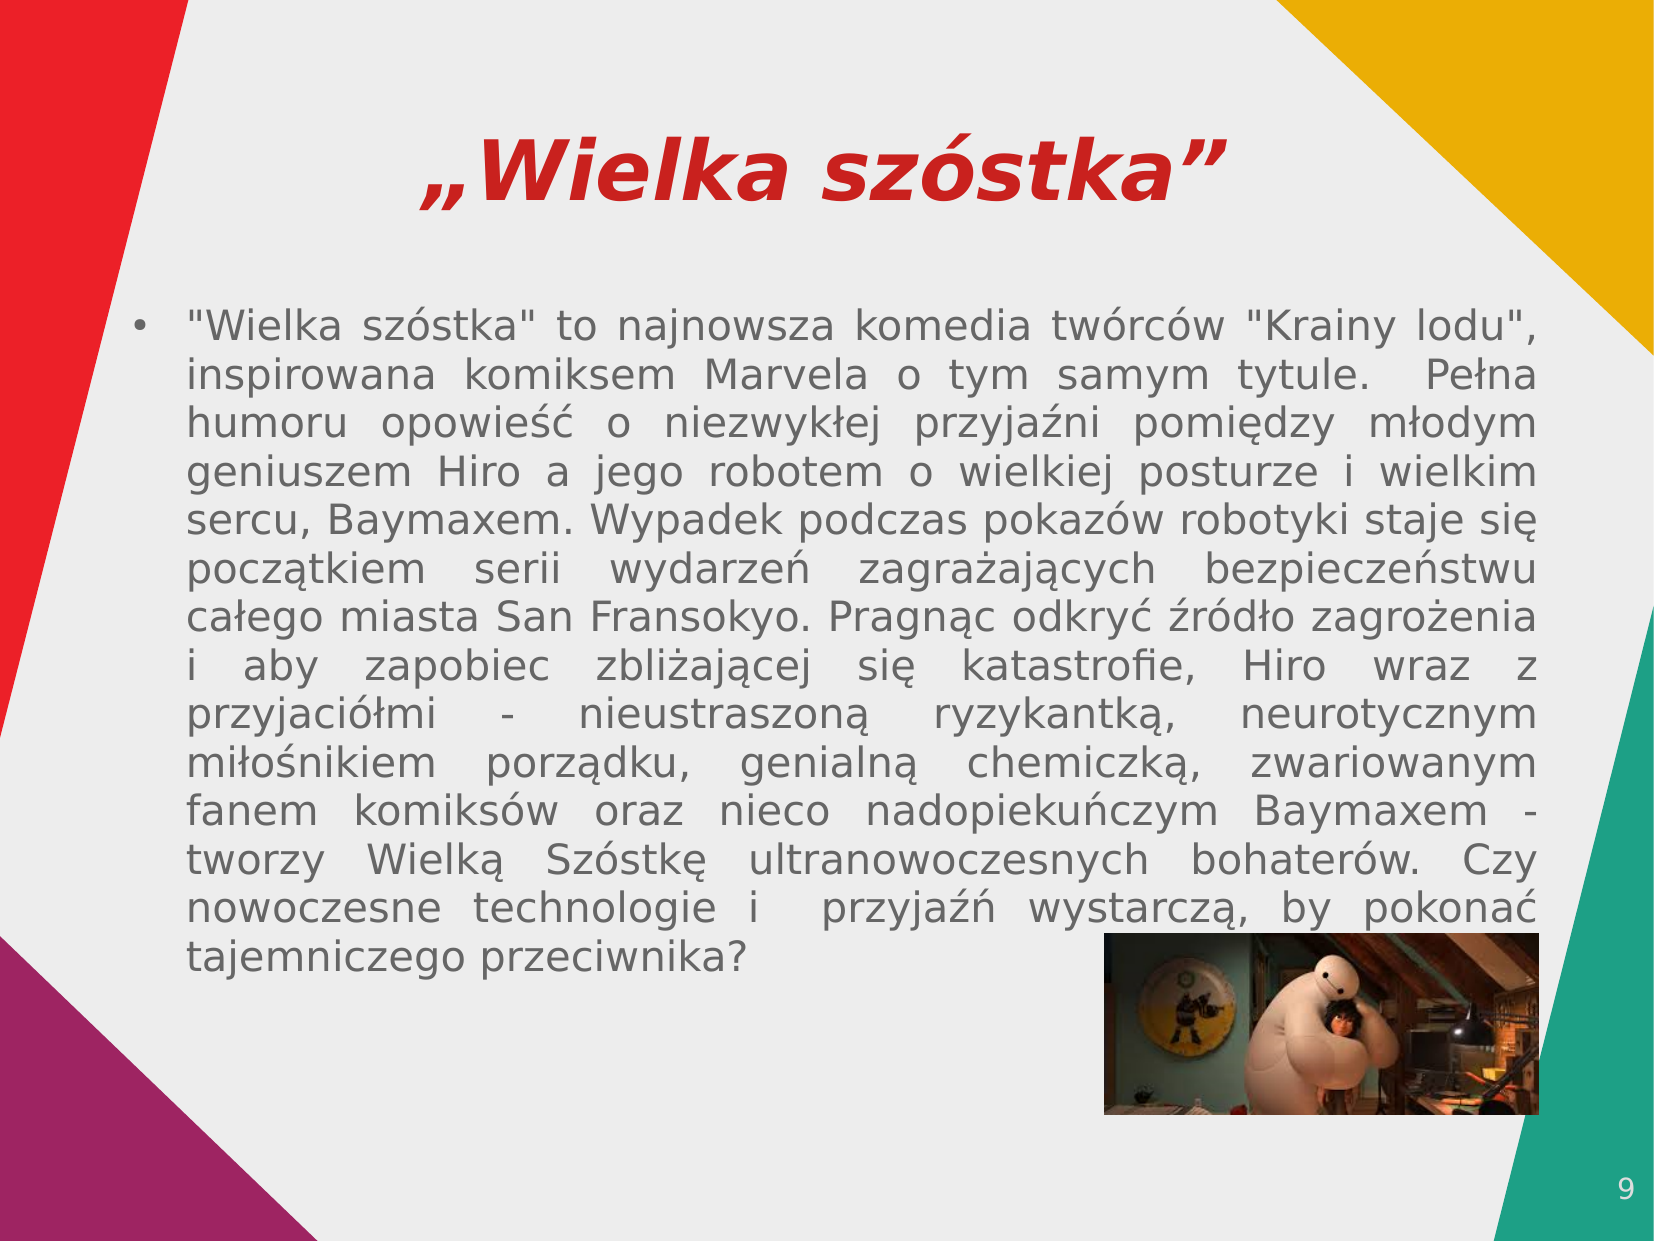

# „Wielka szóstka”
"Wielka szóstka" to najnowsza komedia twórców "Krainy lodu", inspirowana komiksem Marvela o tym samym tytule. Pełna humoru opowieść o niezwykłej przyjaźni pomiędzy młodym geniuszem Hiro a jego robotem o wielkiej posturze i wielkim sercu, Baymaxem. Wypadek podczas pokazów robotyki staje się początkiem serii wydarzeń zagrażających bezpieczeństwu całego miasta San Fransokyo. Pragnąc odkryć źródło zagrożenia i aby zapobiec zbliżającej się katastrofie, Hiro wraz z przyjaciółmi - nieustraszoną ryzykantką, neurotycznym miłośnikiem porządku, genialną chemiczką, zwariowanym fanem komiksów oraz nieco nadopiekuńczym Baymaxem - tworzy Wielką Szóstkę ultranowoczesnych bohaterów. Czy nowoczesne technologie i przyjaźń wystarczą, by pokonać tajemniczego przeciwnika?
9